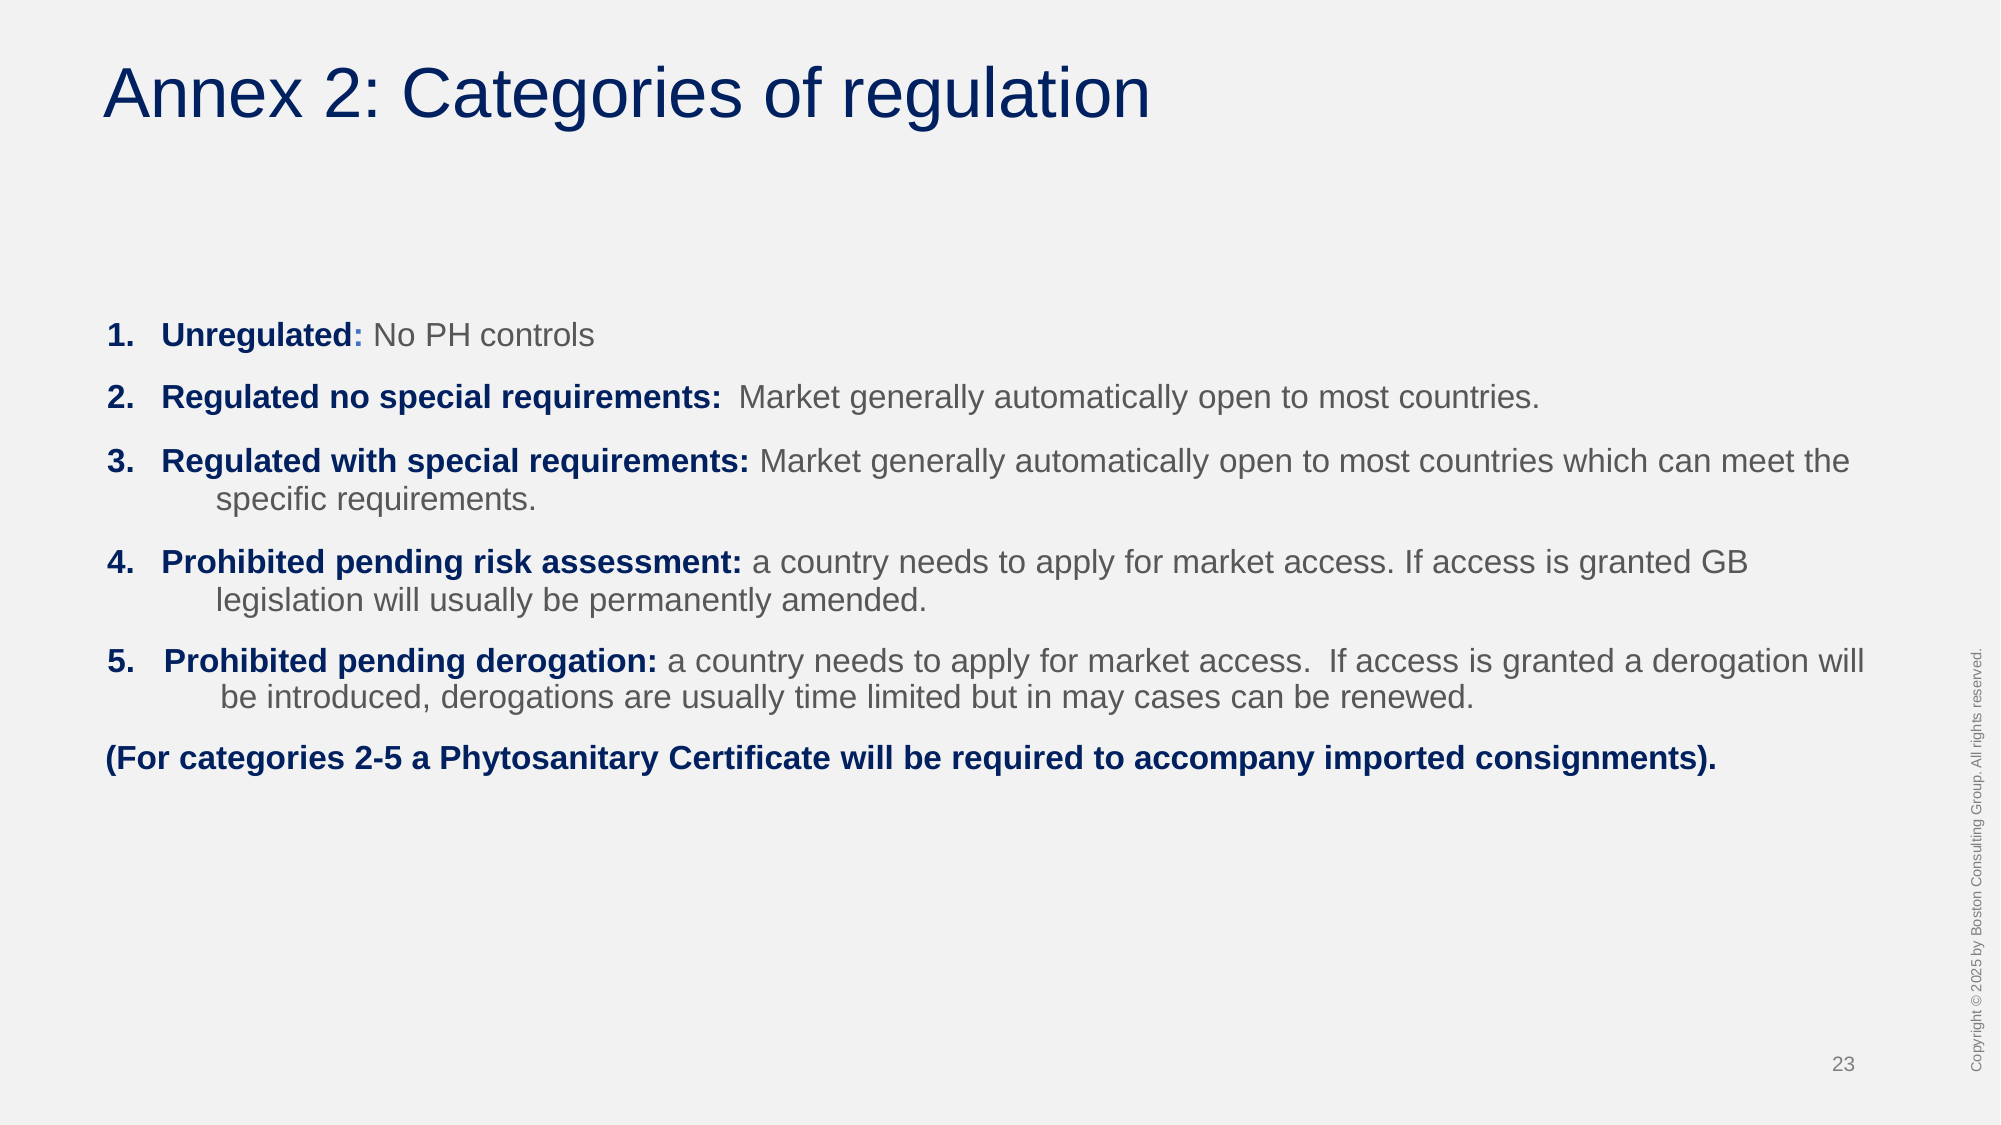

# Annex 2: Categories of regulation
Unregulated: No PH controls
Regulated no special requirements: Market generally automatically open to most countries.
Regulated with special requirements: Market generally automatically open to most countries which can meet the specific requirements.
Prohibited pending risk assessment: a country needs to apply for market access. If access is granted GB legislation will usually be permanently amended.
Prohibited pending derogation: a country needs to apply for market access. If access is granted a derogation will be introduced, derogations are usually time limited but in may cases can be renewed.
(For categories 2-5 a Phytosanitary Certificate will be required to accompany imported consignments).